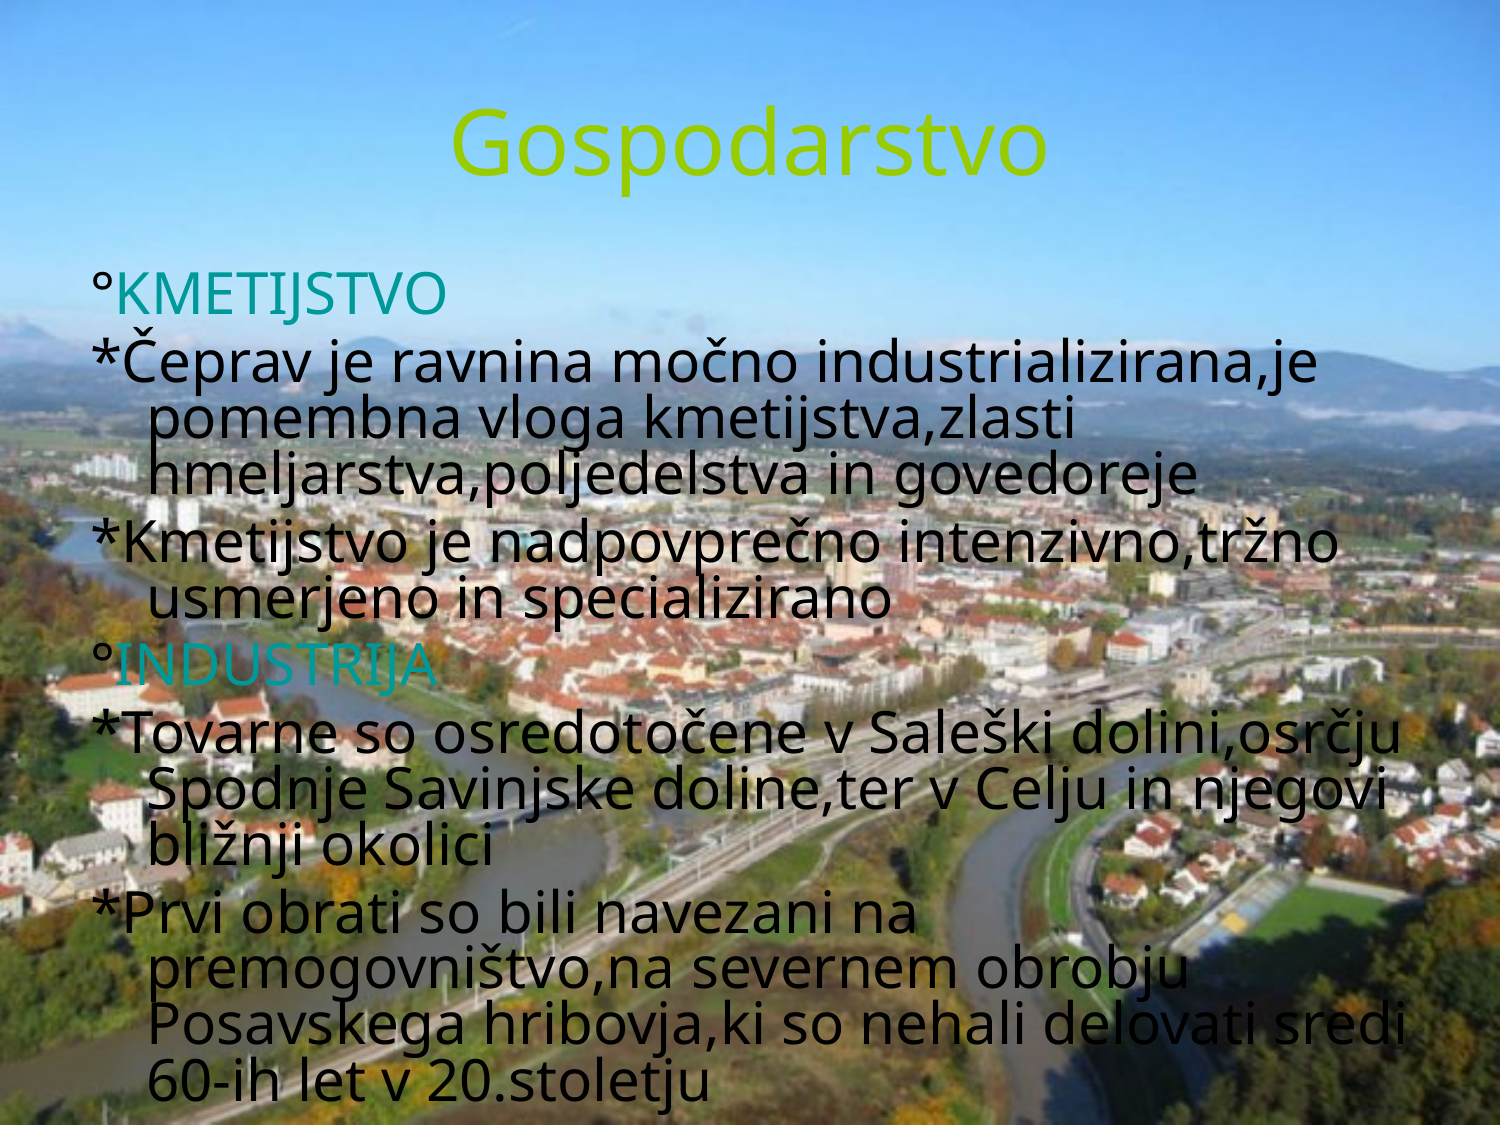

# Gospodarstvo
°KMETIJSTVO
*Čeprav je ravnina močno industrializirana,je pomembna vloga kmetijstva,zlasti hmeljarstva,poljedelstva in govedoreje
*Kmetijstvo je nadpovprečno intenzivno,tržno usmerjeno in specializirano
°INDUSTRIJA
*Tovarne so osredotočene v Saleški dolini,osrčju Spodnje Savinjske doline,ter v Celju in njegovi bližnji okolici
*Prvi obrati so bili navezani na premogovništvo,na severnem obrobju Posavskega hribovja,ki so nehali delovati sredi 60-ih let v 20.stoletju